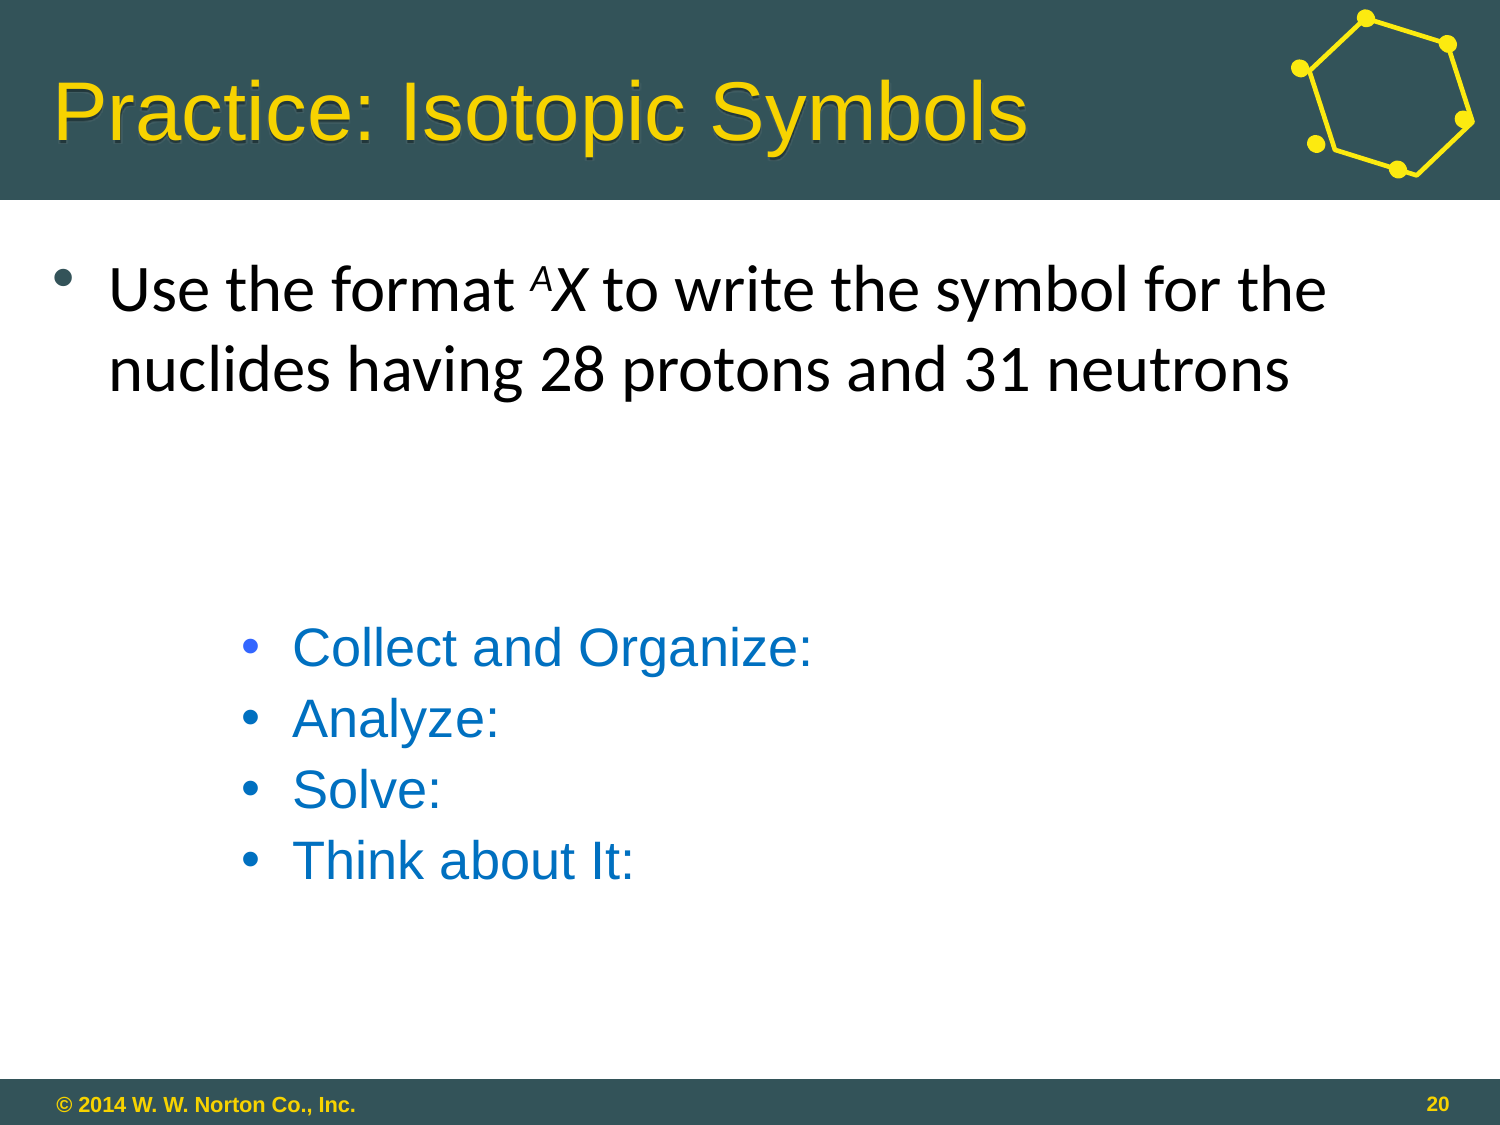

Practice: Isotopic Symbols
# Use the format AX to write the symbol for the nuclides having 28 protons and 31 neutrons
 Collect and Organize:
 Analyze:
 Solve:
 Think about It: